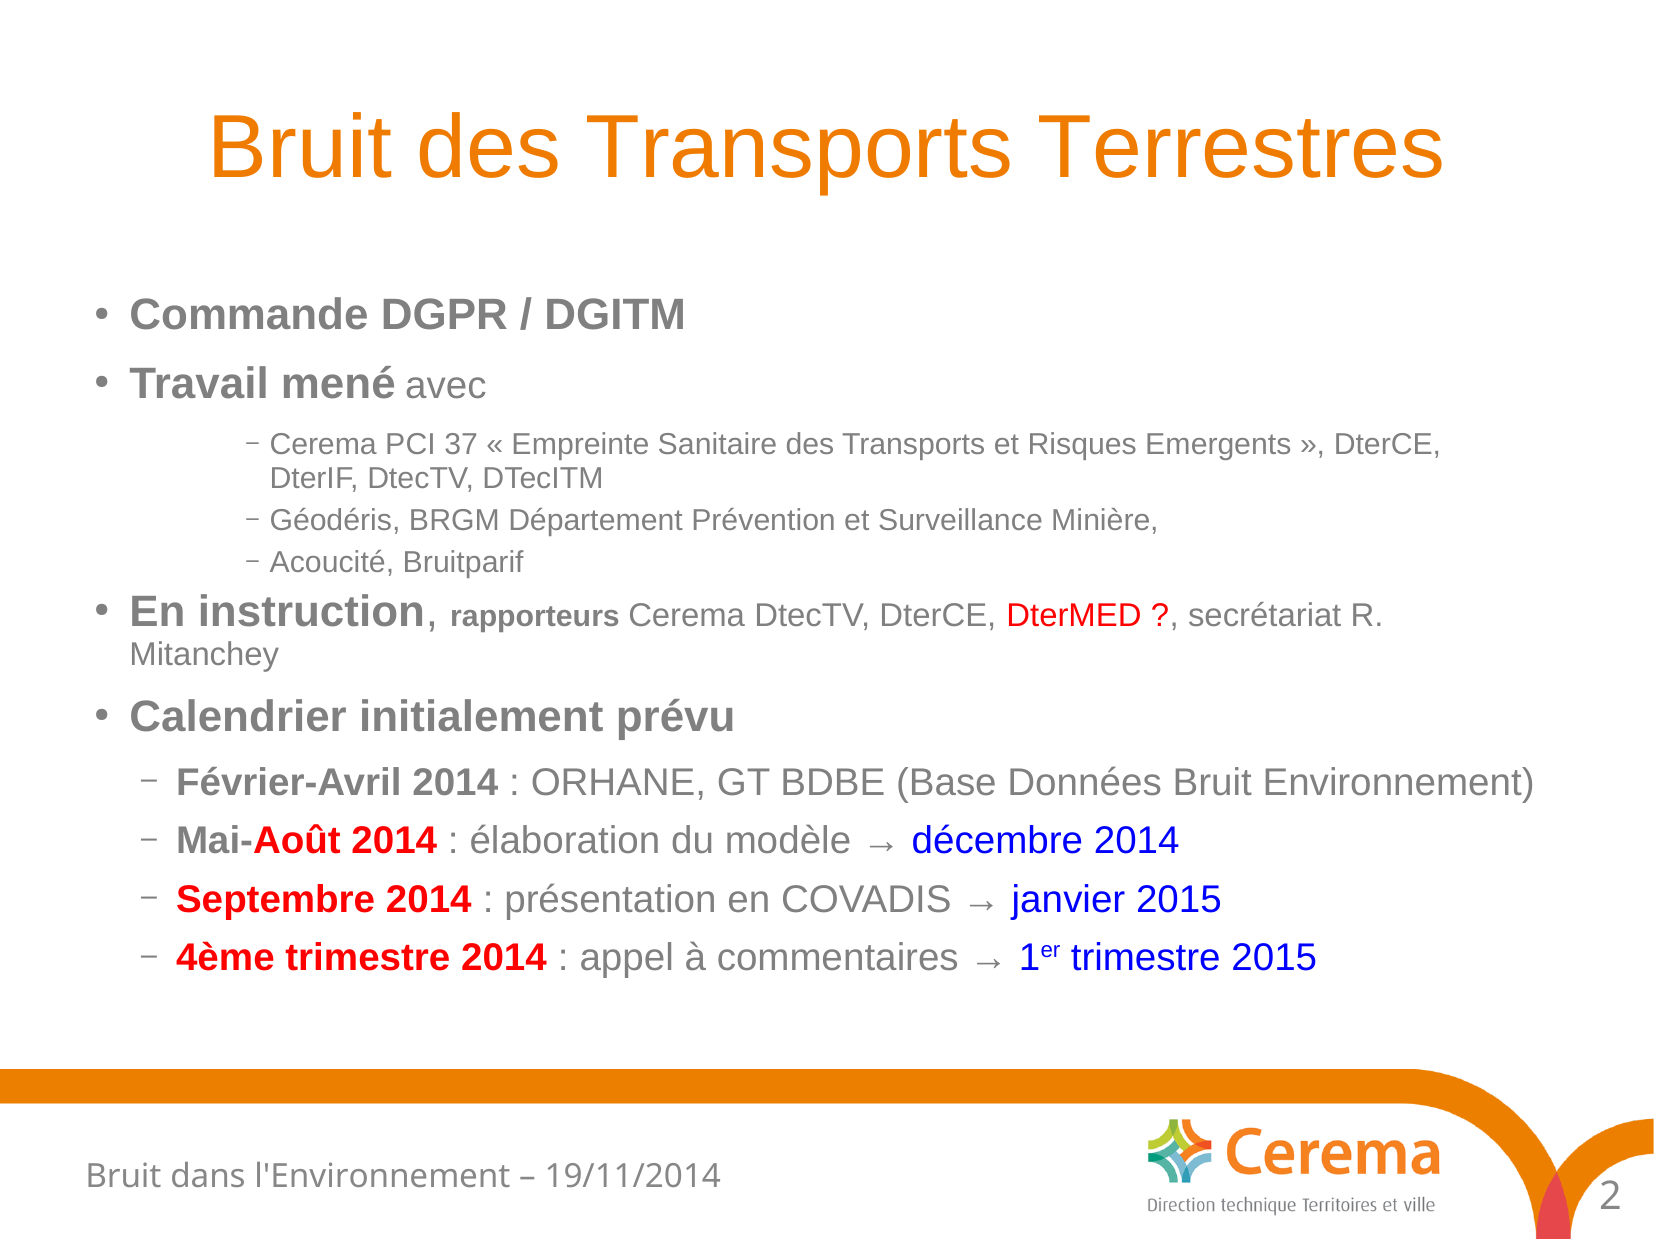

# Bruit des Transports Terrestres
Commande DGPR / DGITM
Travail mené avec
Cerema PCI 37 « Empreinte Sanitaire des Transports et Risques Emergents », DterCE, DterIF, DtecTV, DTecITM
Géodéris, BRGM Département Prévention et Surveillance Minière,
Acoucité, Bruitparif
En instruction, rapporteurs Cerema DtecTV, DterCE, DterMED ?, secrétariat R. Mitanchey
Calendrier initialement prévu
Février-Avril 2014 : ORHANE, GT BDBE (Base Données Bruit Environnement)
Mai-Août 2014 : élaboration du modèle → décembre 2014
Septembre 2014 : présentation en COVADIS → janvier 2015
4ème trimestre 2014 : appel à commentaires → 1er trimestre 2015